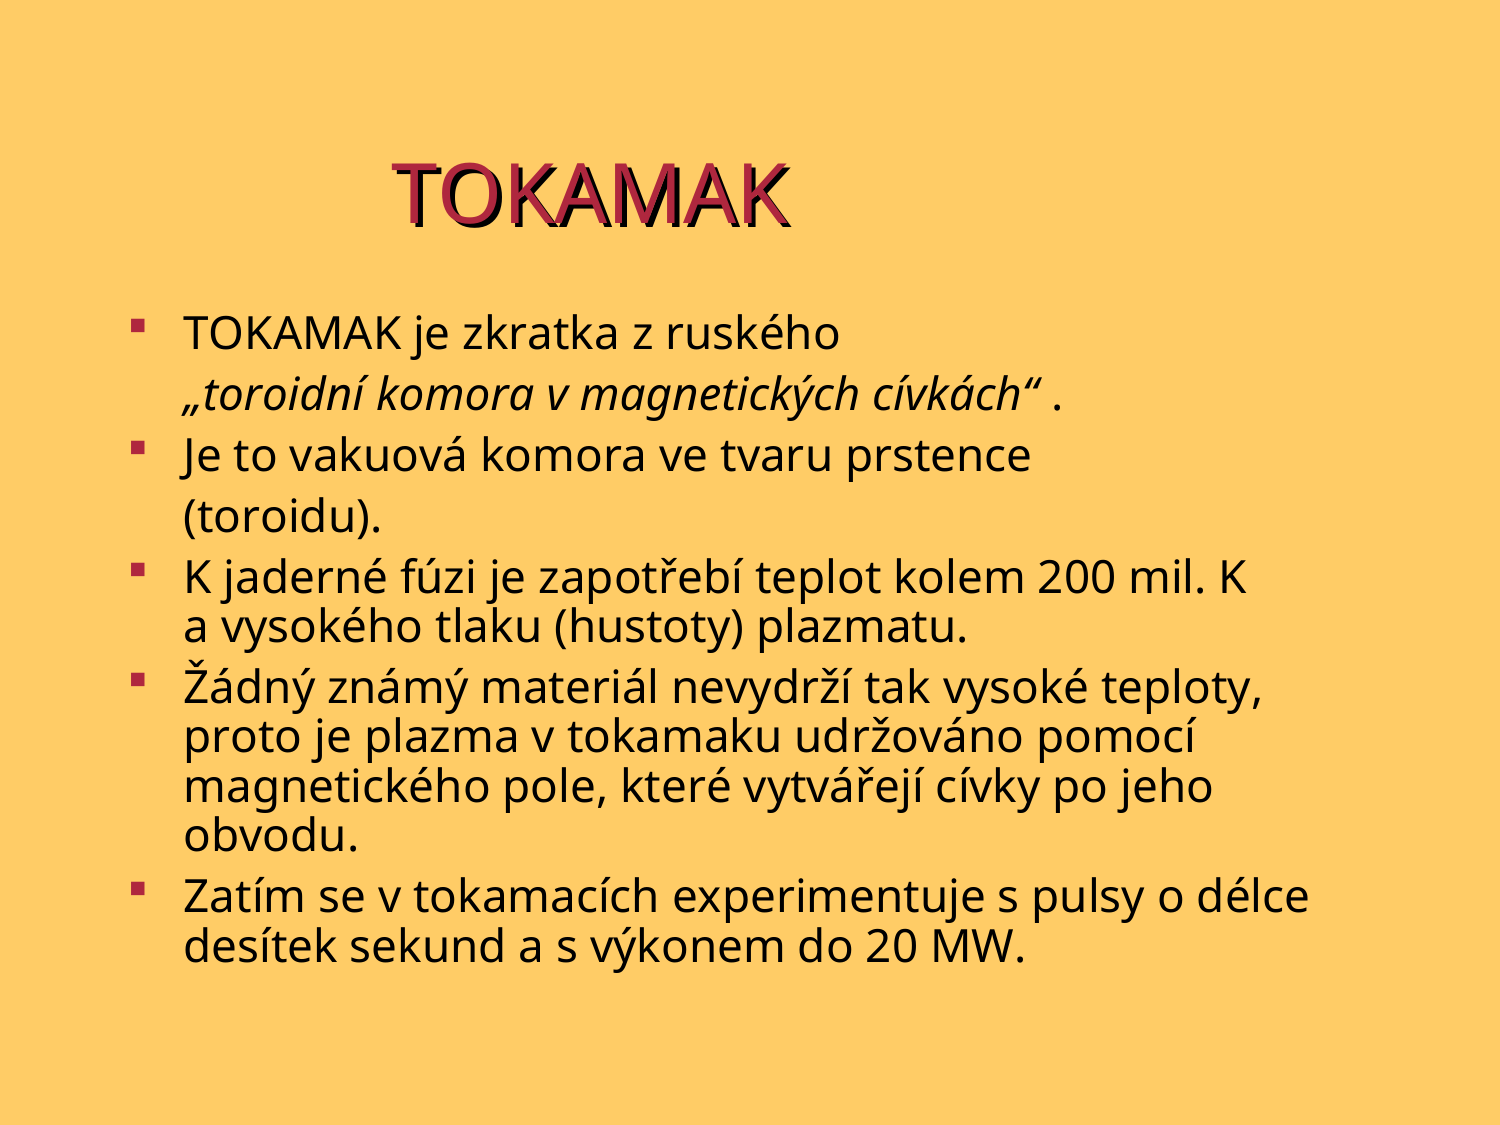

# TOKAMAK
TOKAMAK je zkratka z ruského
	„toroidní komora v magnetických cívkách“ .
Je to vakuová komora ve tvaru prstence
	(toroidu).
K jaderné fúzi je zapotřebí teplot kolem 200 mil. K
a vysokého tlaku (hustoty) plazmatu.
Žádný známý materiál nevydrží tak vysoké teploty, proto je plazma v tokamaku udržováno pomocí magnetického pole, které vytvářejí cívky po jeho obvodu.
Zatím se v tokamacích experimentuje s pulsy o délce desítek sekund a s výkonem do 20 MW.